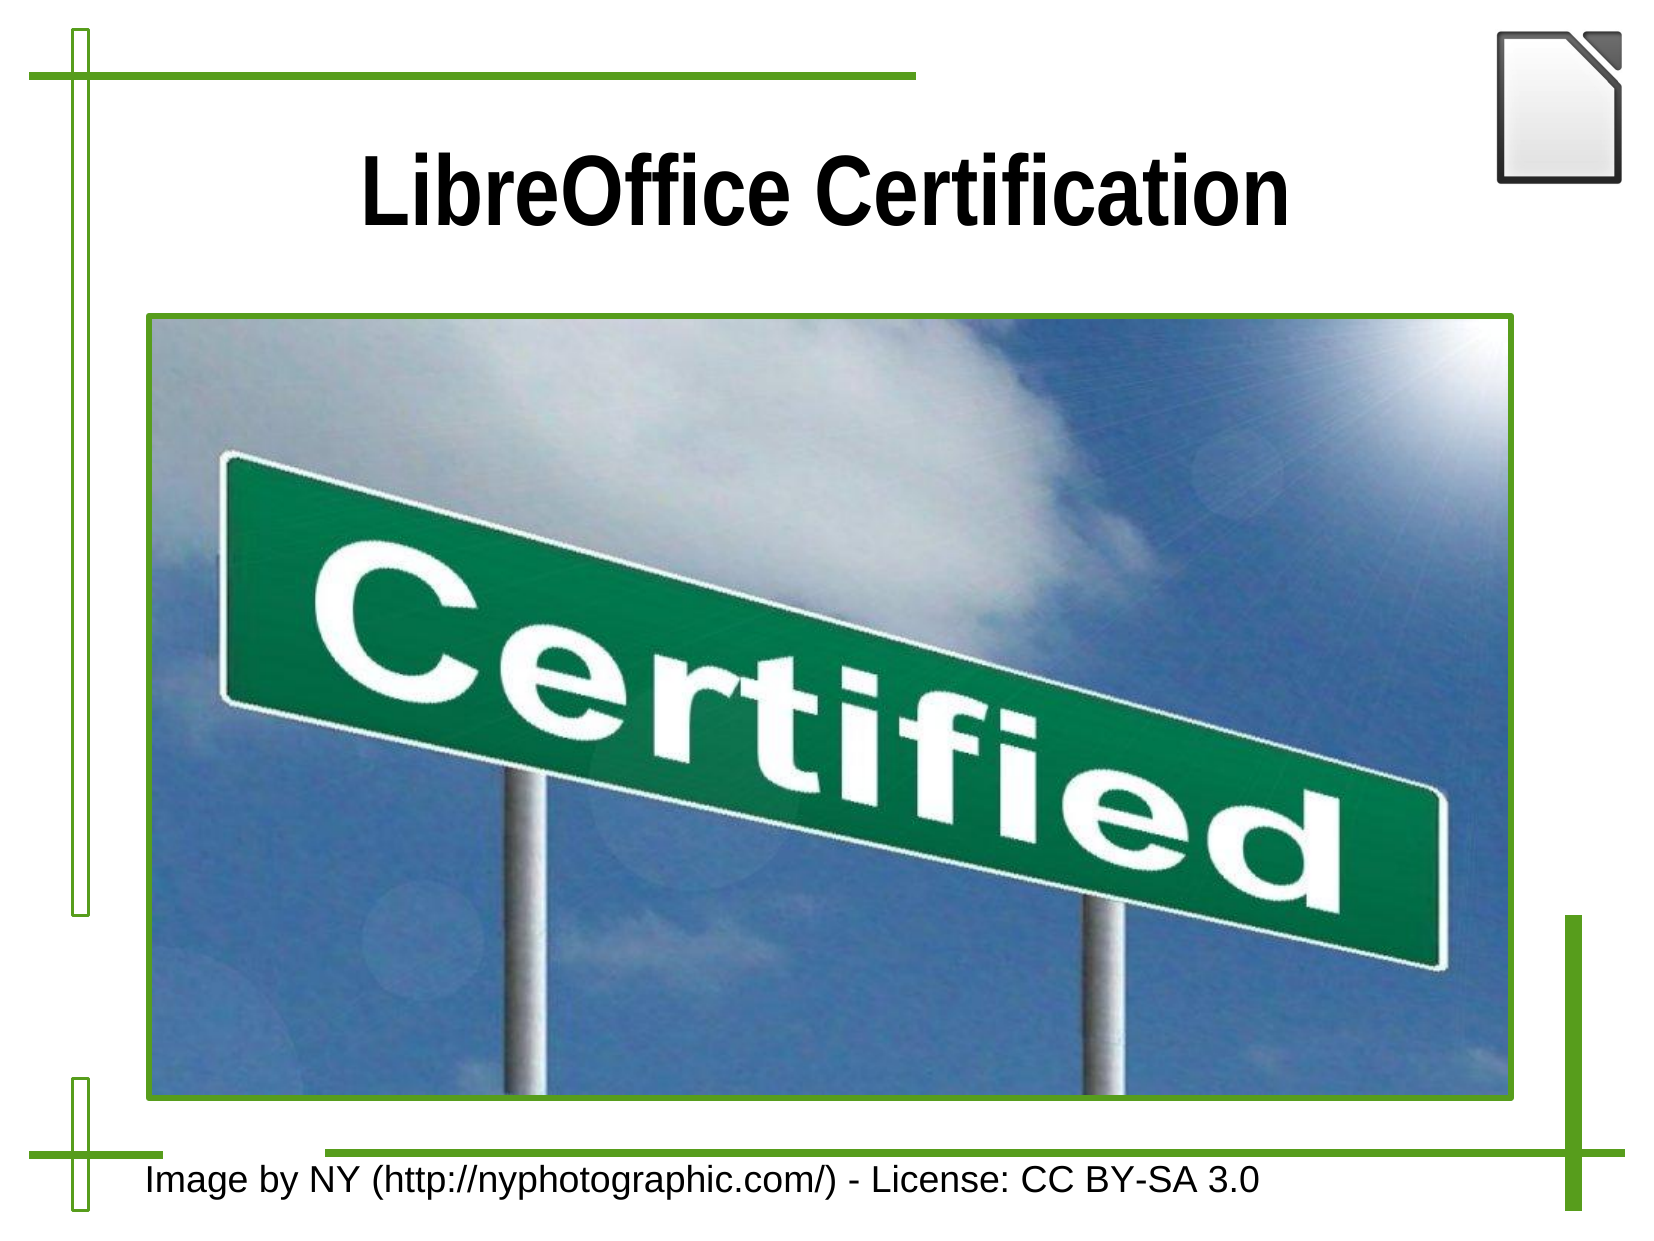

# LibreOffice Certification
Image by NY (http://nyphotographic.com/) - License: CC BY-SA 3.0